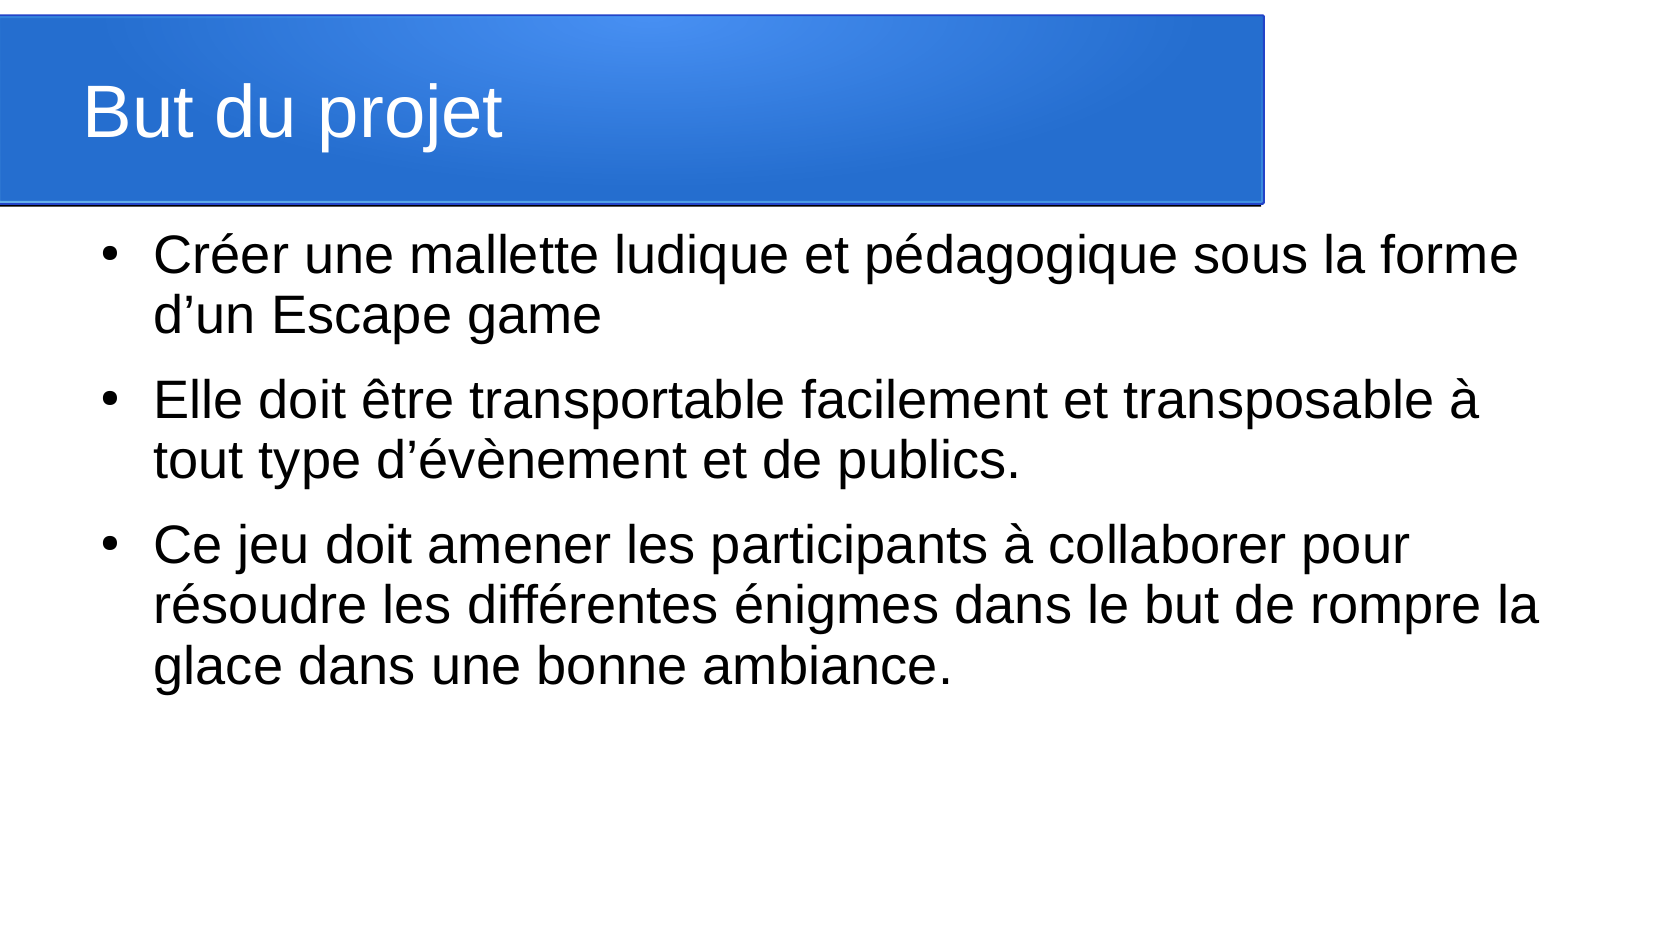

# But du projet
Créer une mallette ludique et pédagogique sous la forme d’un Escape game
Elle doit être transportable facilement et transposable à tout type d’évènement et de publics.
Ce jeu doit amener les participants à collaborer pour résoudre les différentes énigmes dans le but de rompre la glace dans une bonne ambiance.